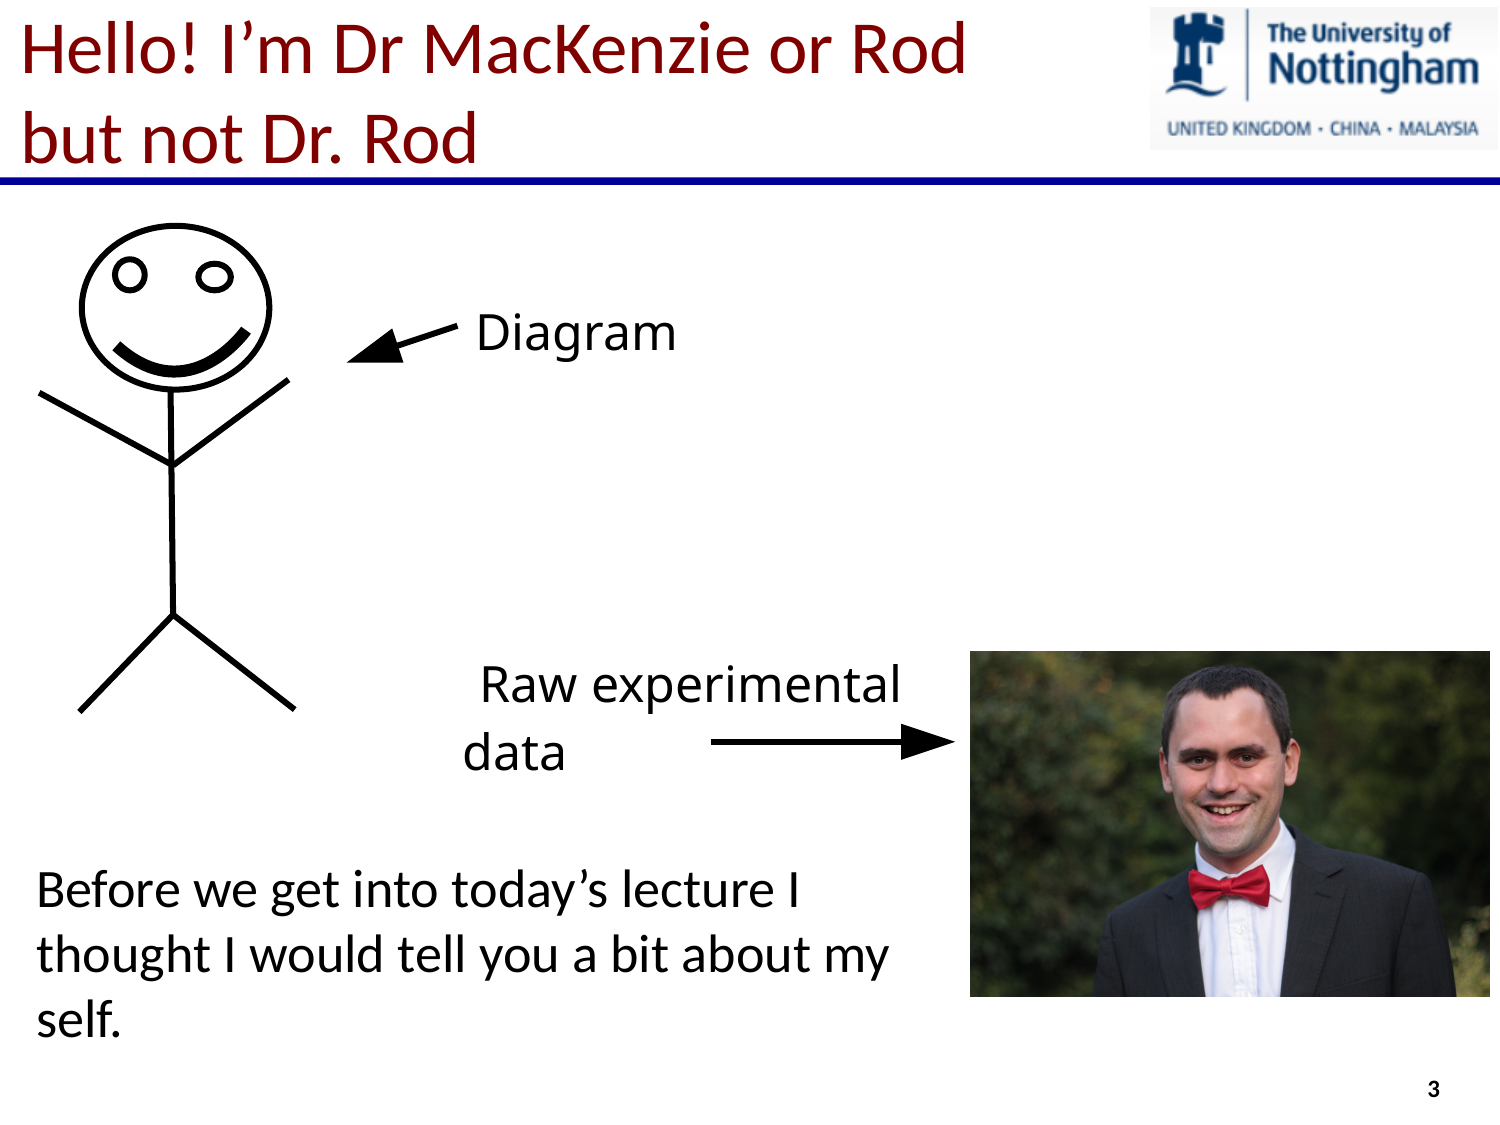

# Hello! I’m Dr MacKenzie or Rod but not Dr. Rod
Diagram
Raw experimental data
Before we get into today’s lecture I thought I would tell you a bit about my self.